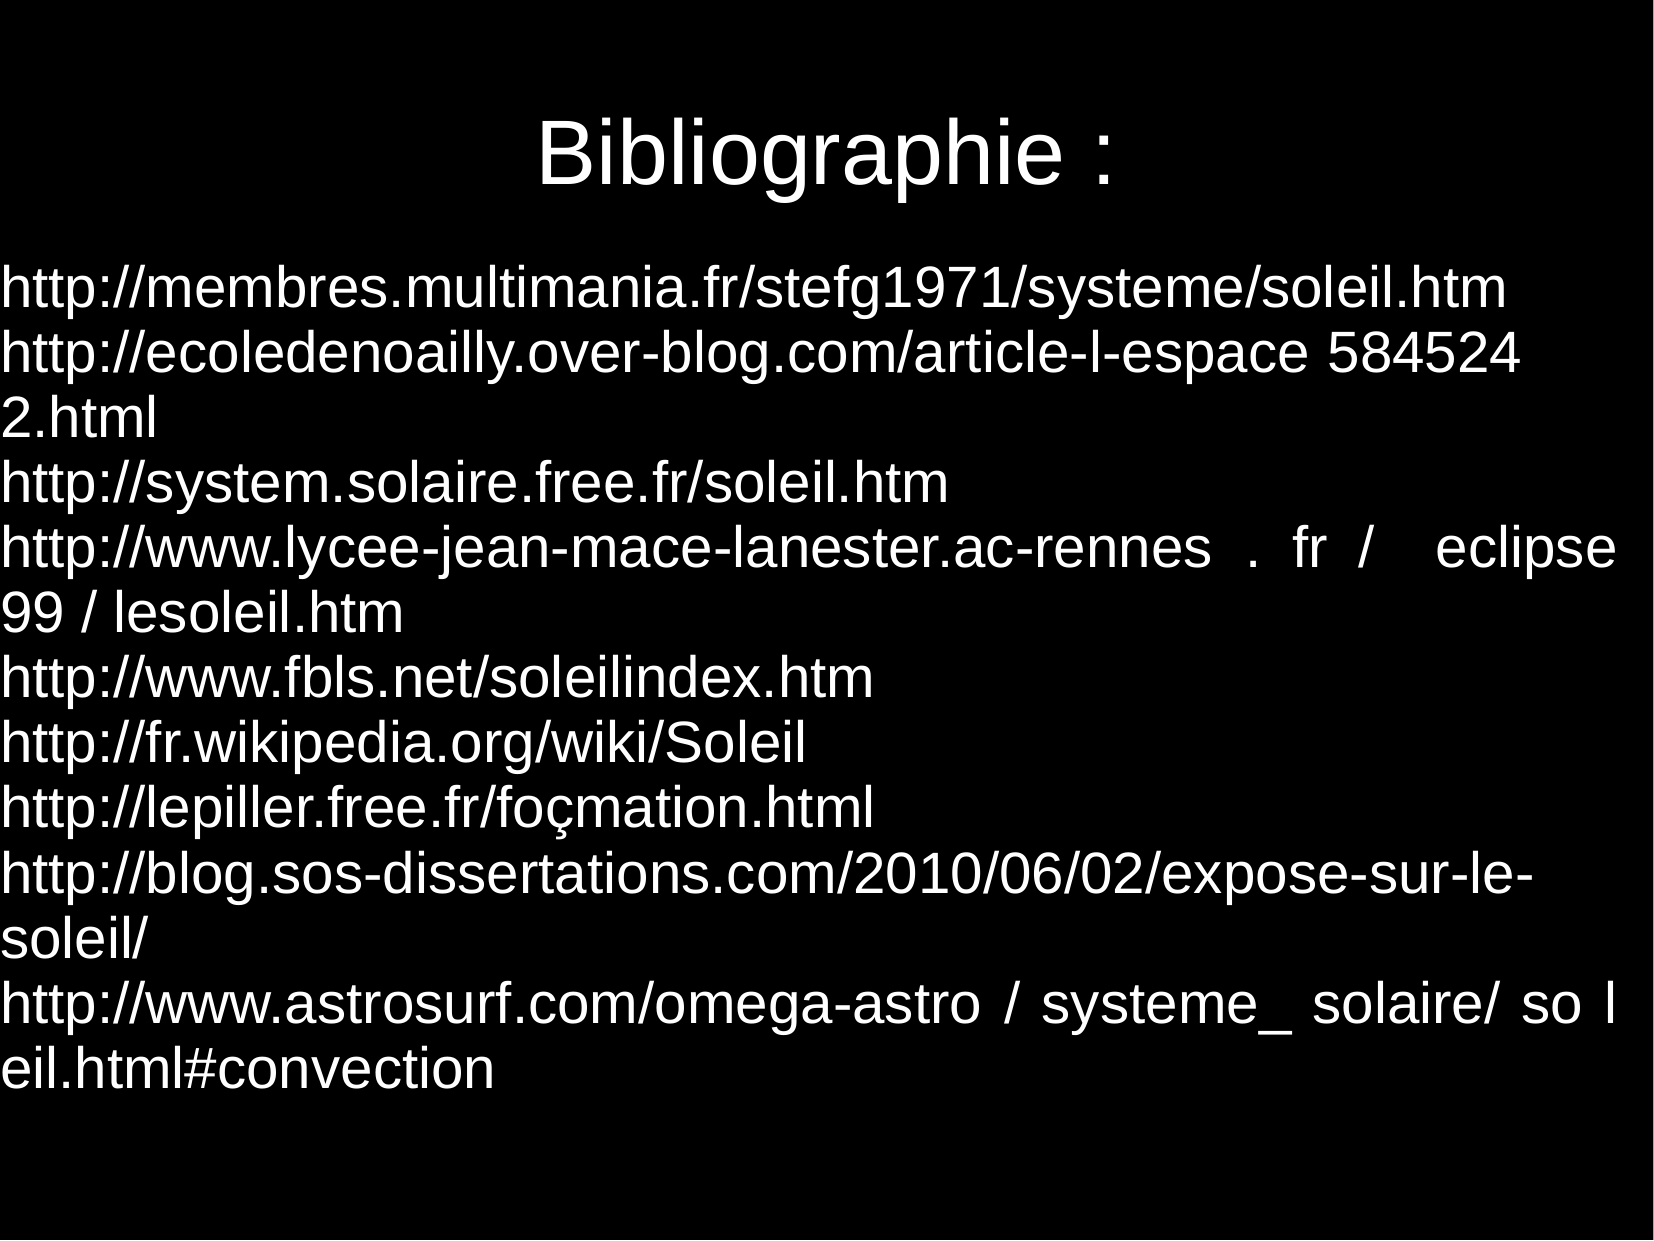

# Bibliographie :
http://membres.multimania.fr/stefg1971/systeme/soleil.htm
http://ecoledenoailly.over-blog.com/article-l-espace 584524 2.html
http://system.solaire.free.fr/soleil.htm
http://www.lycee-jean-mace-lanester.ac-rennes . fr / eclipse 99 / lesoleil.htm
http://www.fbls.net/soleilindex.htm
http://fr.wikipedia.org/wiki/Soleil
http://lepiller.free.fr/foçmation.html
http://blog.sos-dissertations.com/2010/06/02/expose-sur-le-soleil/
http://www.astrosurf.com/omega-astro / systeme_ solaire/ so l eil.html#convection